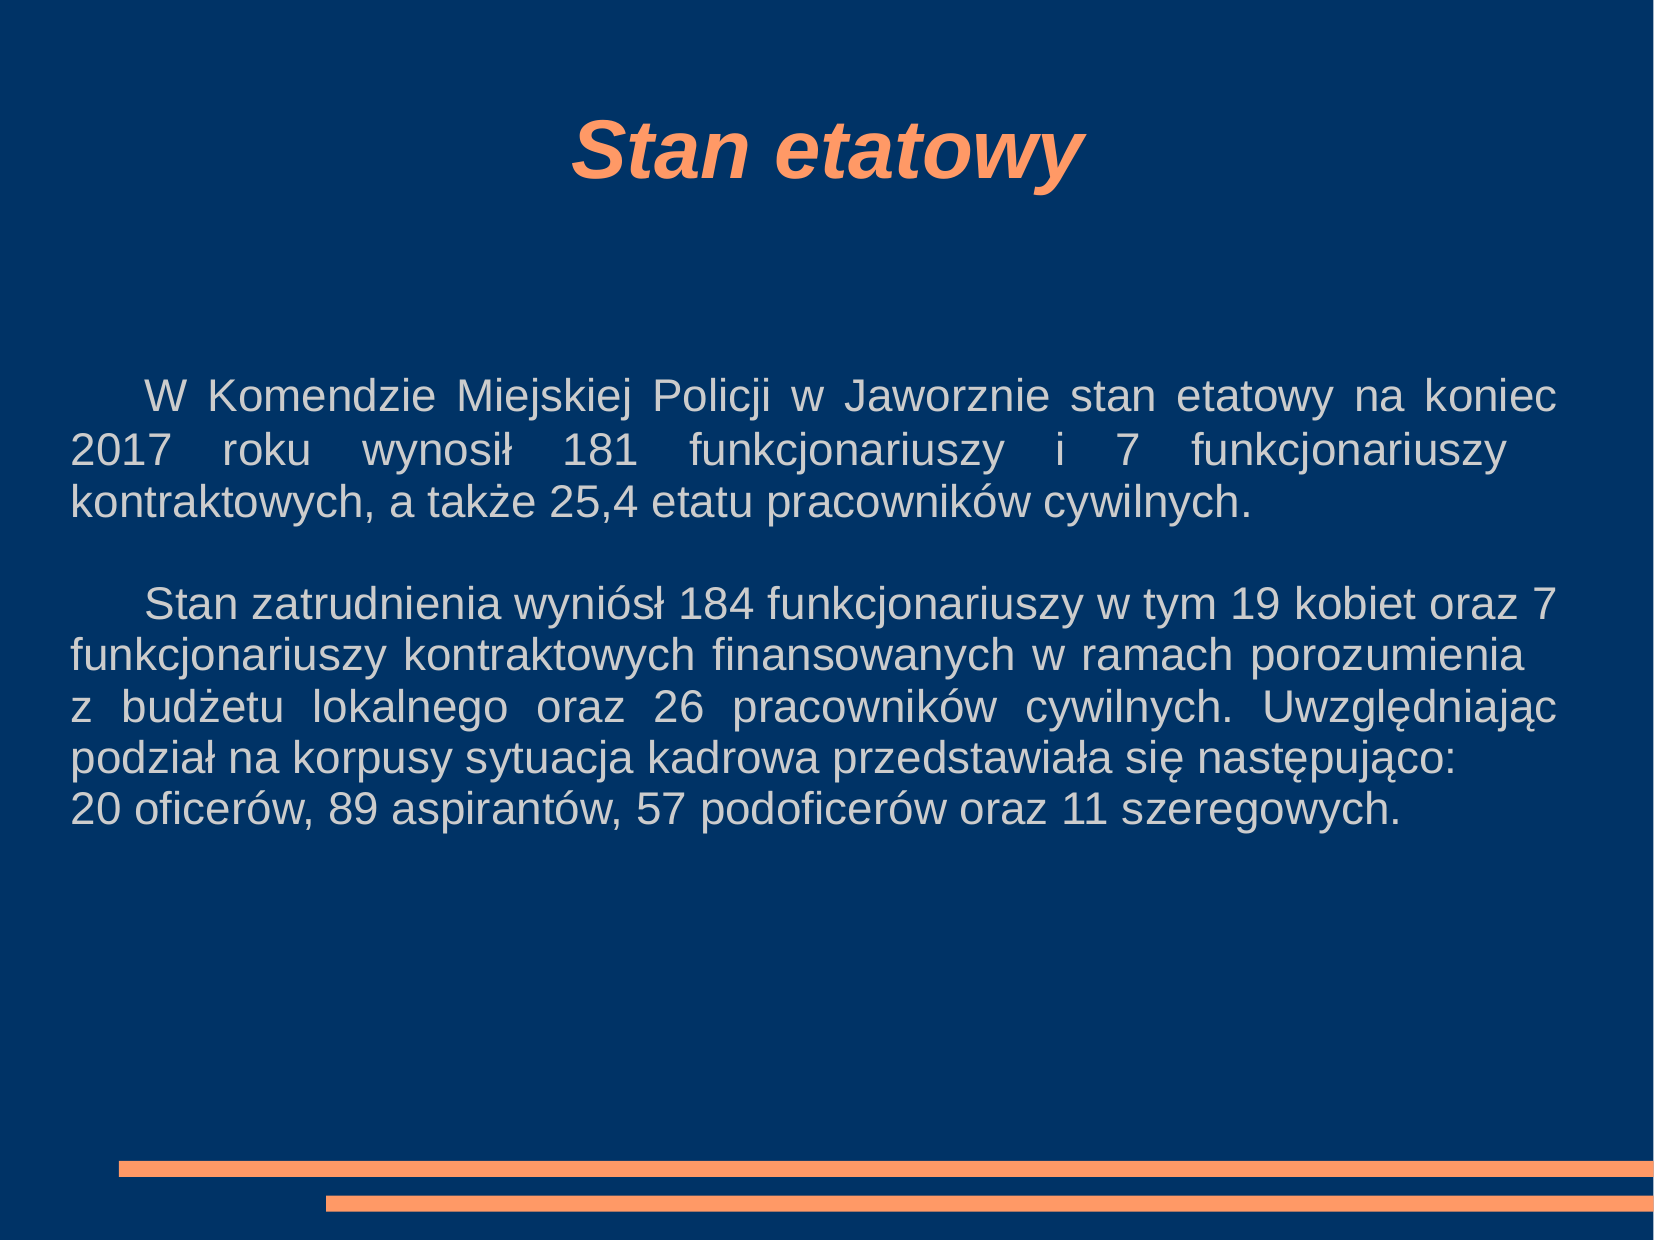

# Stan etatowy
	W Komendzie Miejskiej Policji w Jaworznie stan etatowy na koniec 2017 roku wynosił 181 funkcjonariuszy i 7 funkcjonariuszy kontraktowych, a także 25,4 etatu pracowników cywilnych.
	Stan zatrudnienia wyniósł 184 funkcjonariuszy w tym 19 kobiet oraz 7 funkcjonariuszy kontraktowych finansowanych w ramach porozumienia z budżetu lokalnego oraz 26 pracowników cywilnych. Uwzględniając podział na korpusy sytuacja kadrowa przedstawiała się następująco:
20 oficerów, 89 aspirantów, 57 podoficerów oraz 11 szeregowych.